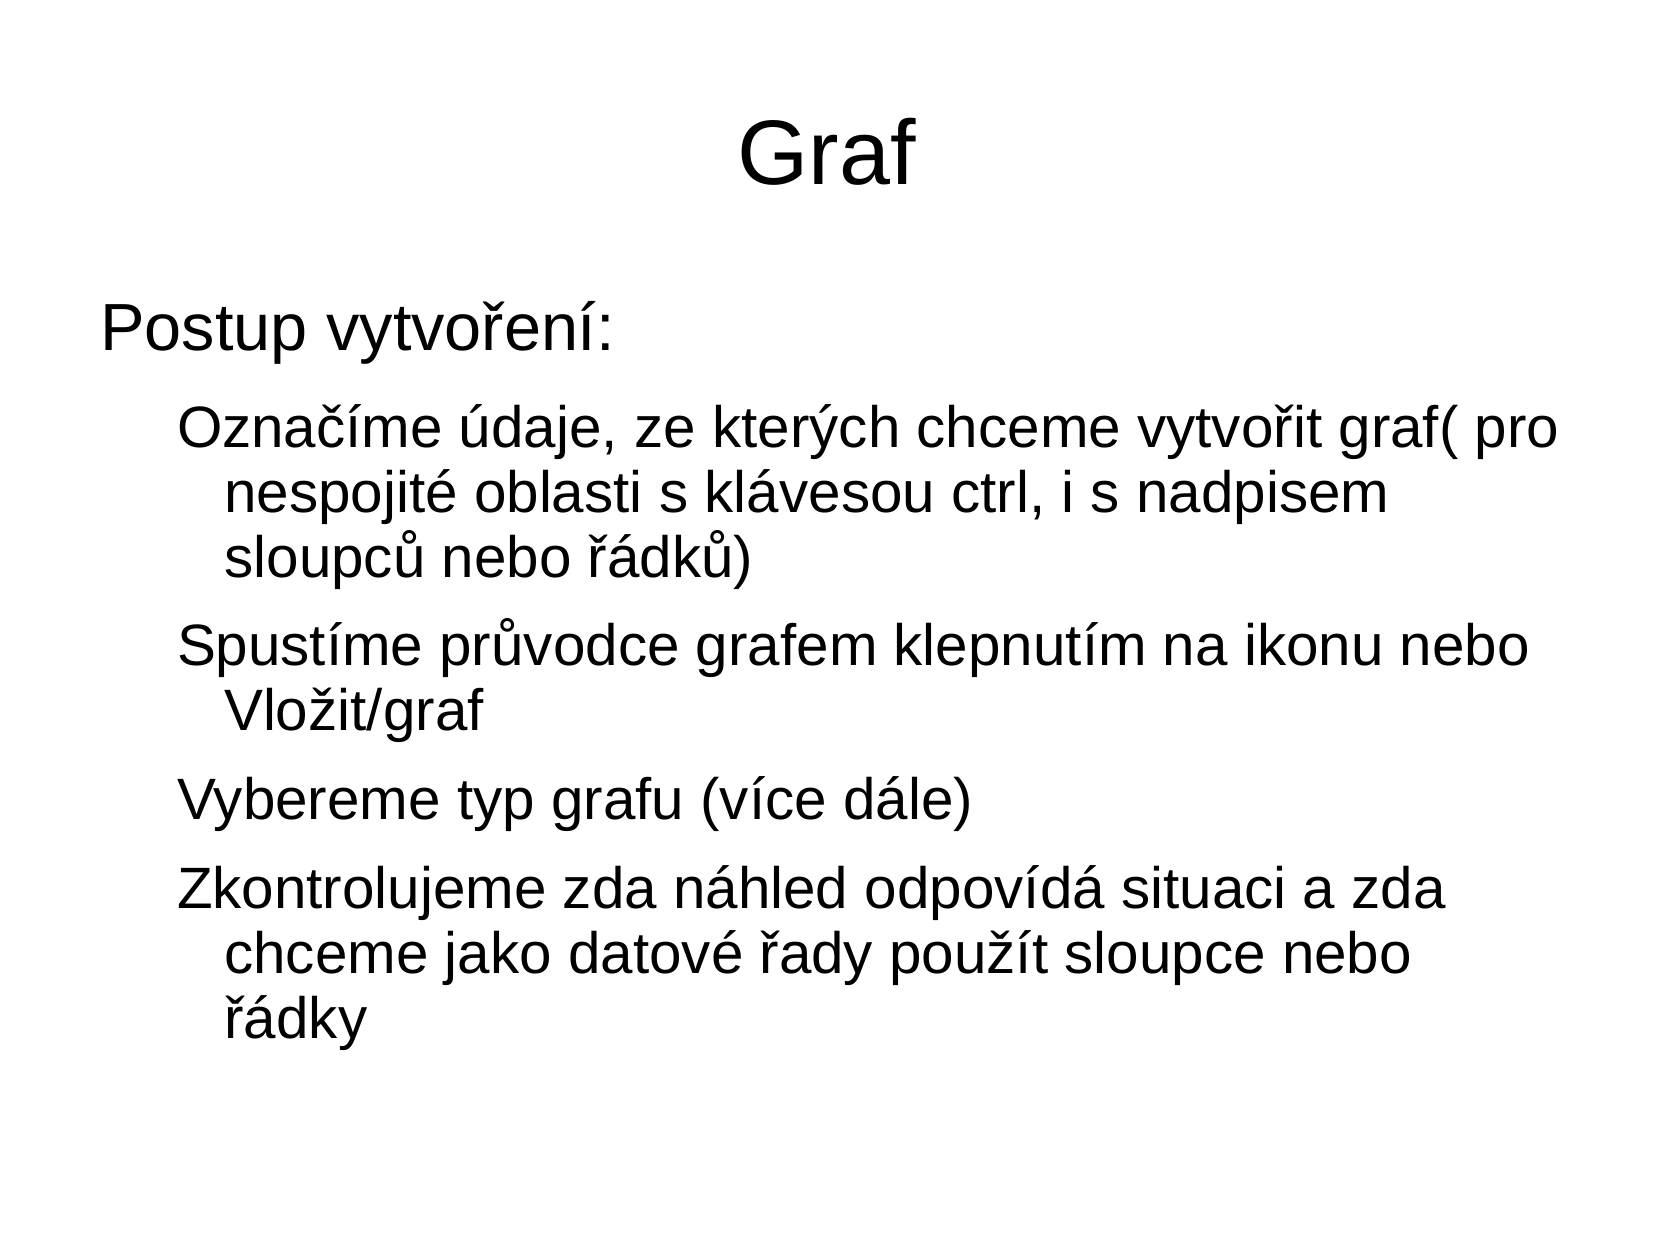

# Graf
Postup vytvoření:
Označíme údaje, ze kterých chceme vytvořit graf( pro nespojité oblasti s klávesou ctrl, i s nadpisem sloupců nebo řádků)
Spustíme průvodce grafem klepnutím na ikonu nebo Vložit/graf
Vybereme typ grafu (více dále)
Zkontrolujeme zda náhled odpovídá situaci a zda chceme jako datové řady použít sloupce nebo řádky